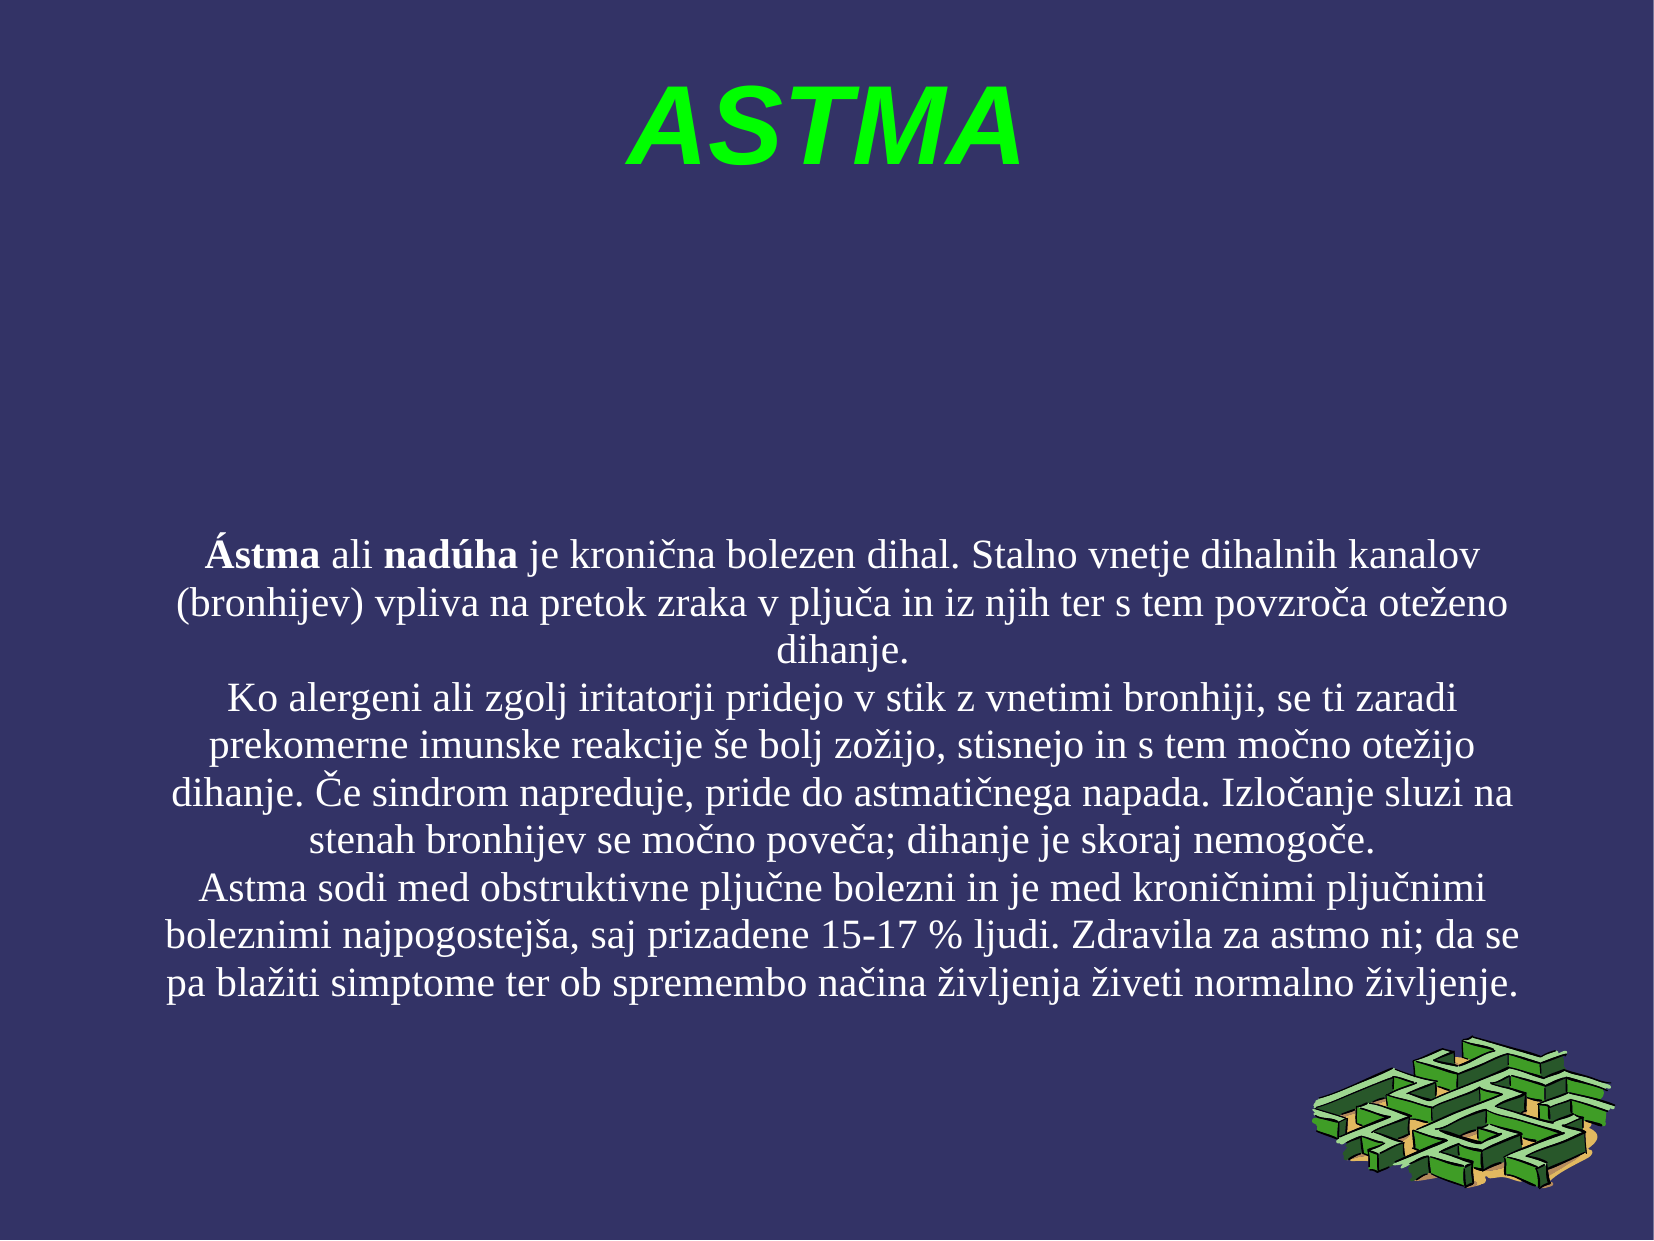

# ASTMA
Ástma ali nadúha je kronična bolezen dihal. Stalno vnetje dihalnih kanalov (bronhijev) vpliva na pretok zraka v pljuča in iz njih ter s tem povzroča oteženo dihanje.
Ko alergeni ali zgolj iritatorji pridejo v stik z vnetimi bronhiji, se ti zaradi prekomerne imunske reakcije še bolj zožijo, stisnejo in s tem močno otežijo dihanje. Če sindrom napreduje, pride do astmatičnega napada. Izločanje sluzi na stenah bronhijev se močno poveča; dihanje je skoraj nemogoče.
Astma sodi med obstruktivne pljučne bolezni in je med kroničnimi pljučnimi boleznimi najpogostejša, saj prizadene 15-17 % ljudi. Zdravila za astmo ni; da se pa blažiti simptome ter ob spremembo načina življenja živeti normalno življenje.